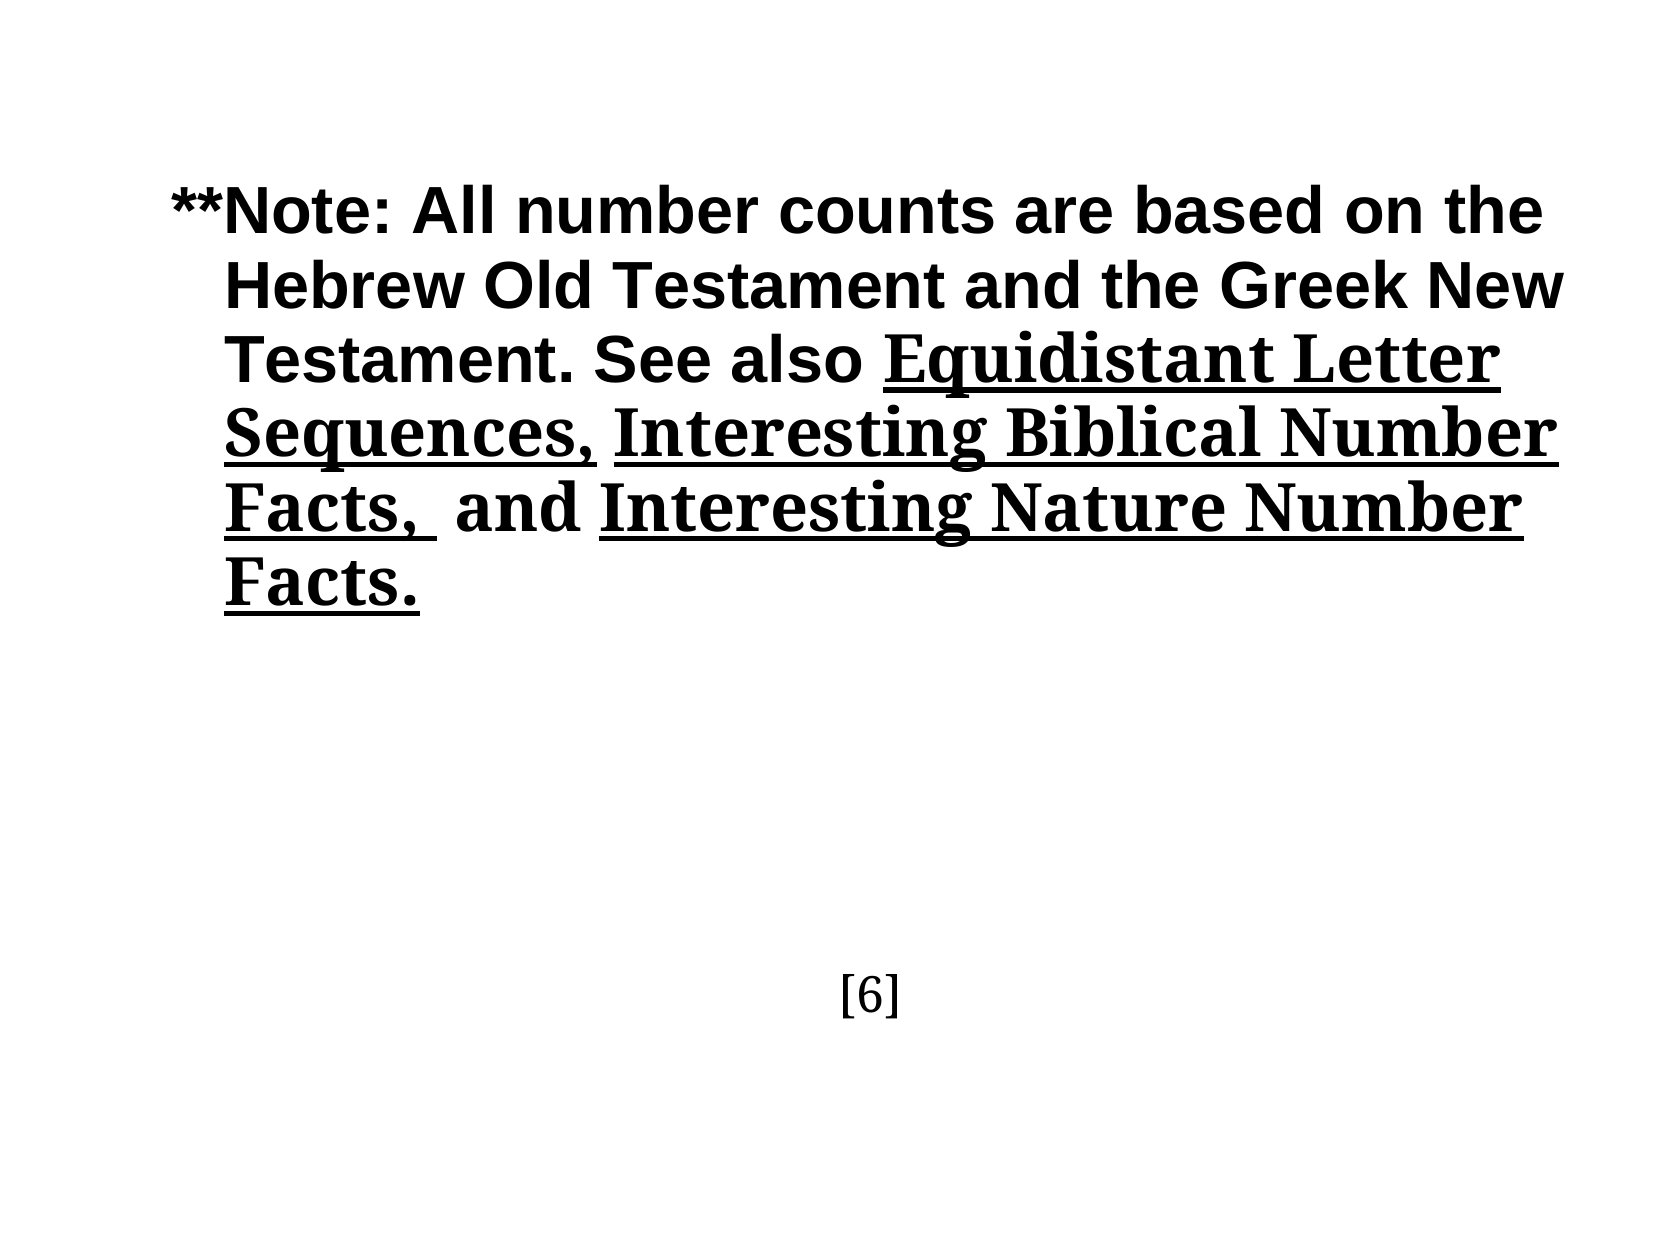

# **Note: All number counts are based on the Hebrew Old Testament and the Greek New Testament. See also Equidistant Letter Sequences, Interesting Biblical Number Facts, and Interesting Nature Number Facts.
[6]